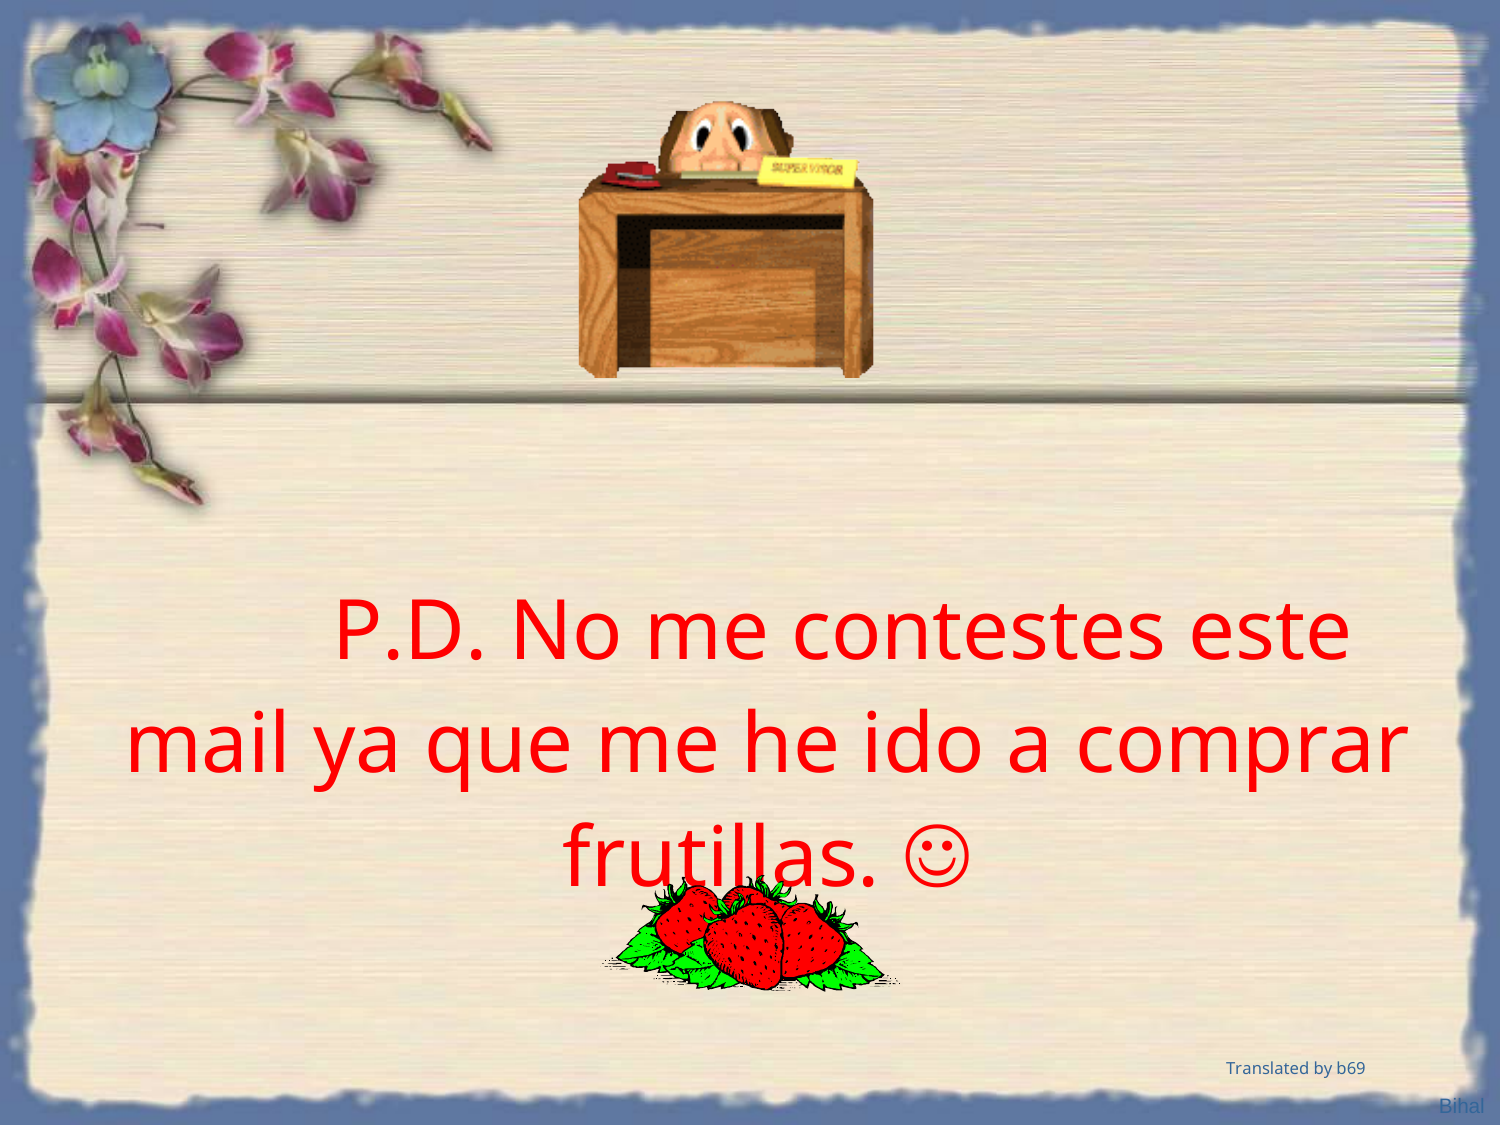

# P.D. No me contestes este mail ya que me he ido a comprar frutillas. 
 Translated by b69
Bihal